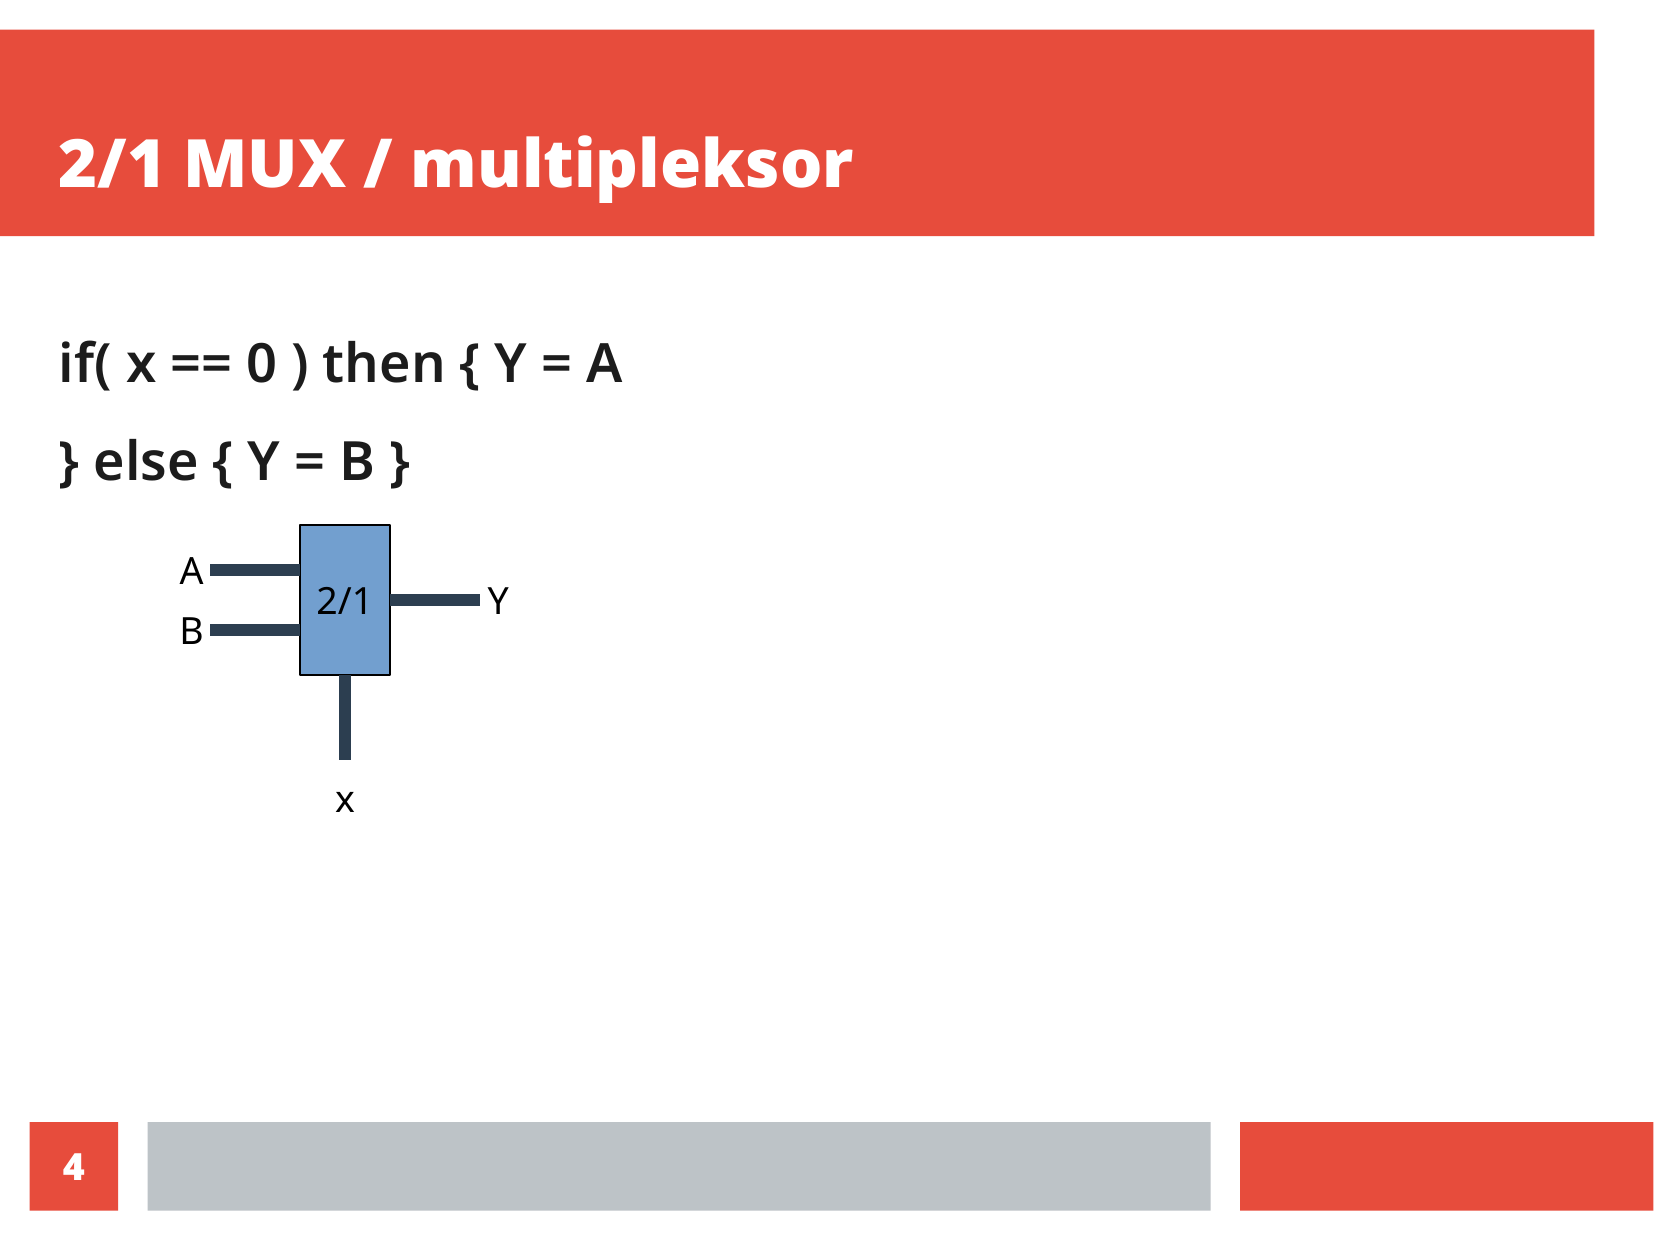

# 2/1 MUX / multipleksor
if( x == 0 ) then { Y = A
} else { Y = B }
2/1
A
 Y
B
x
4